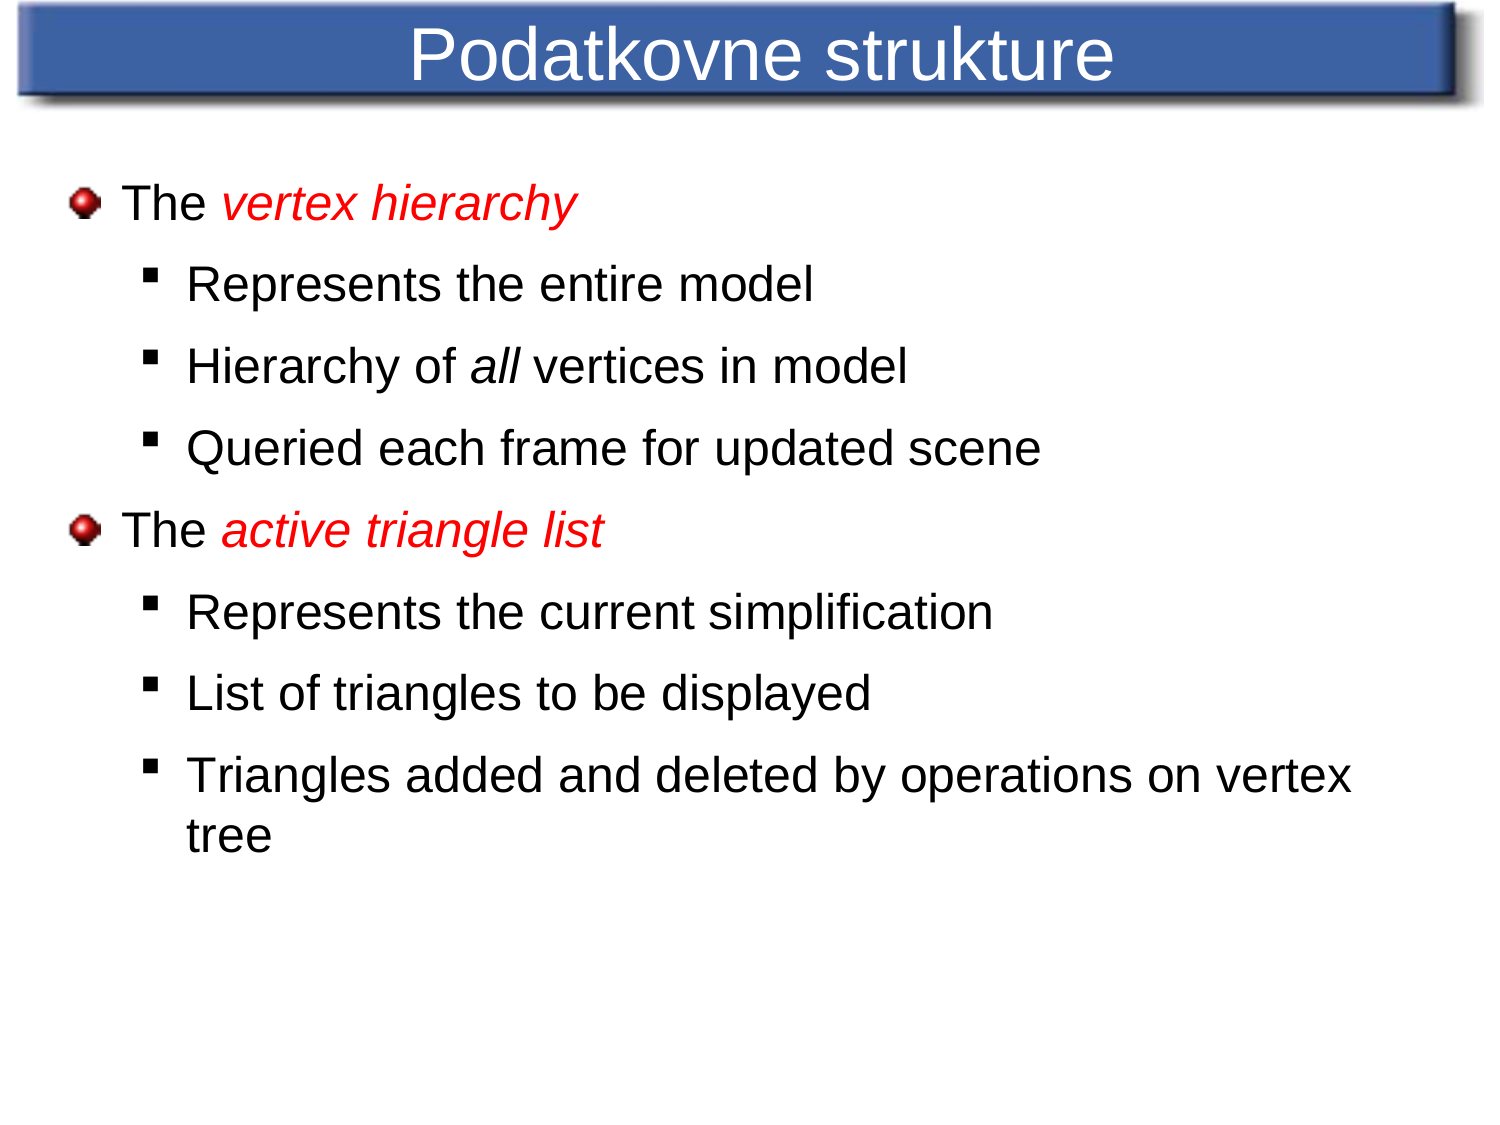

# Podatkovne strukture
The vertex hierarchy
Represents the entire model
Hierarchy of all vertices in model
Queried each frame for updated scene
The active triangle list
Represents the current simplification
List of triangles to be displayed
Triangles added and deleted by operations on vertex tree